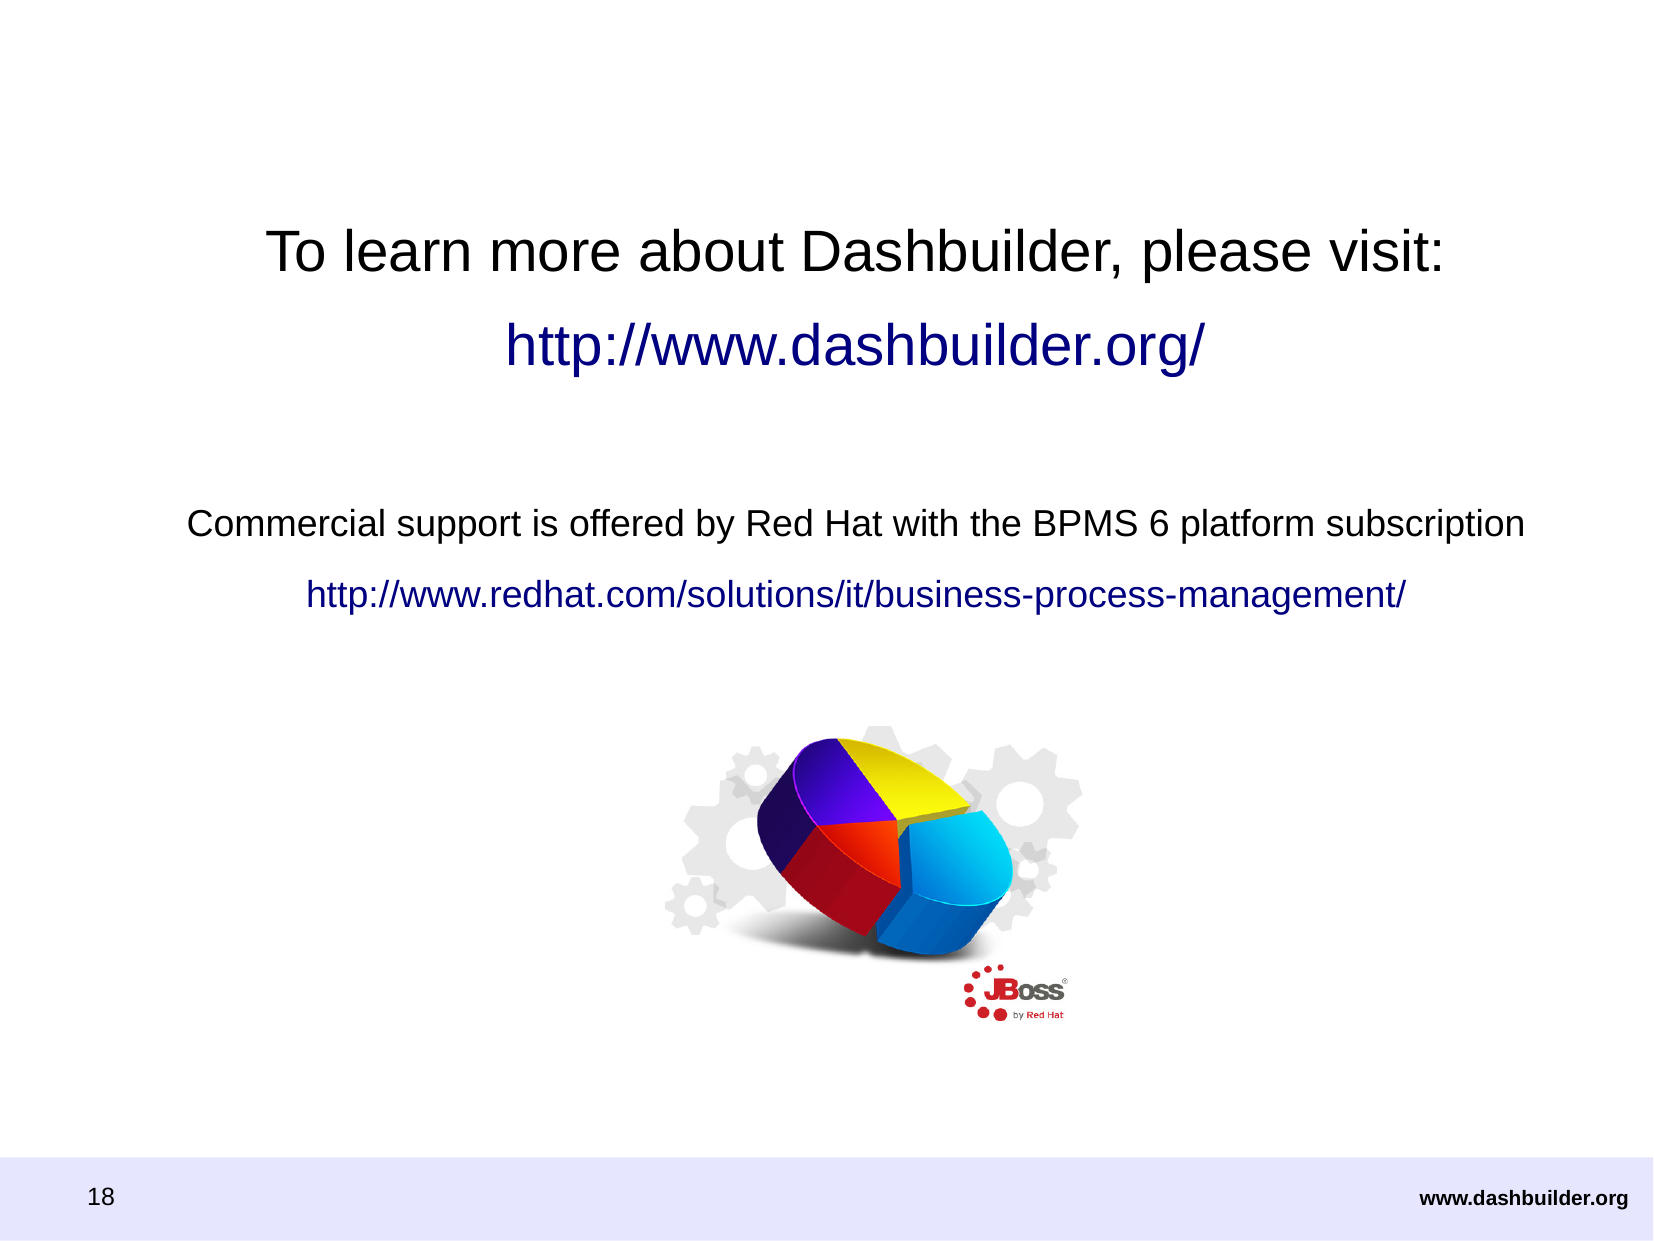

# To learn more about Dashbuilder, please visit:
http://www.dashbuilder.org/
Commercial support is offered by Red Hat with the BPMS 6 platform subscription
http://www.redhat.com/solutions/it/business-process-management/